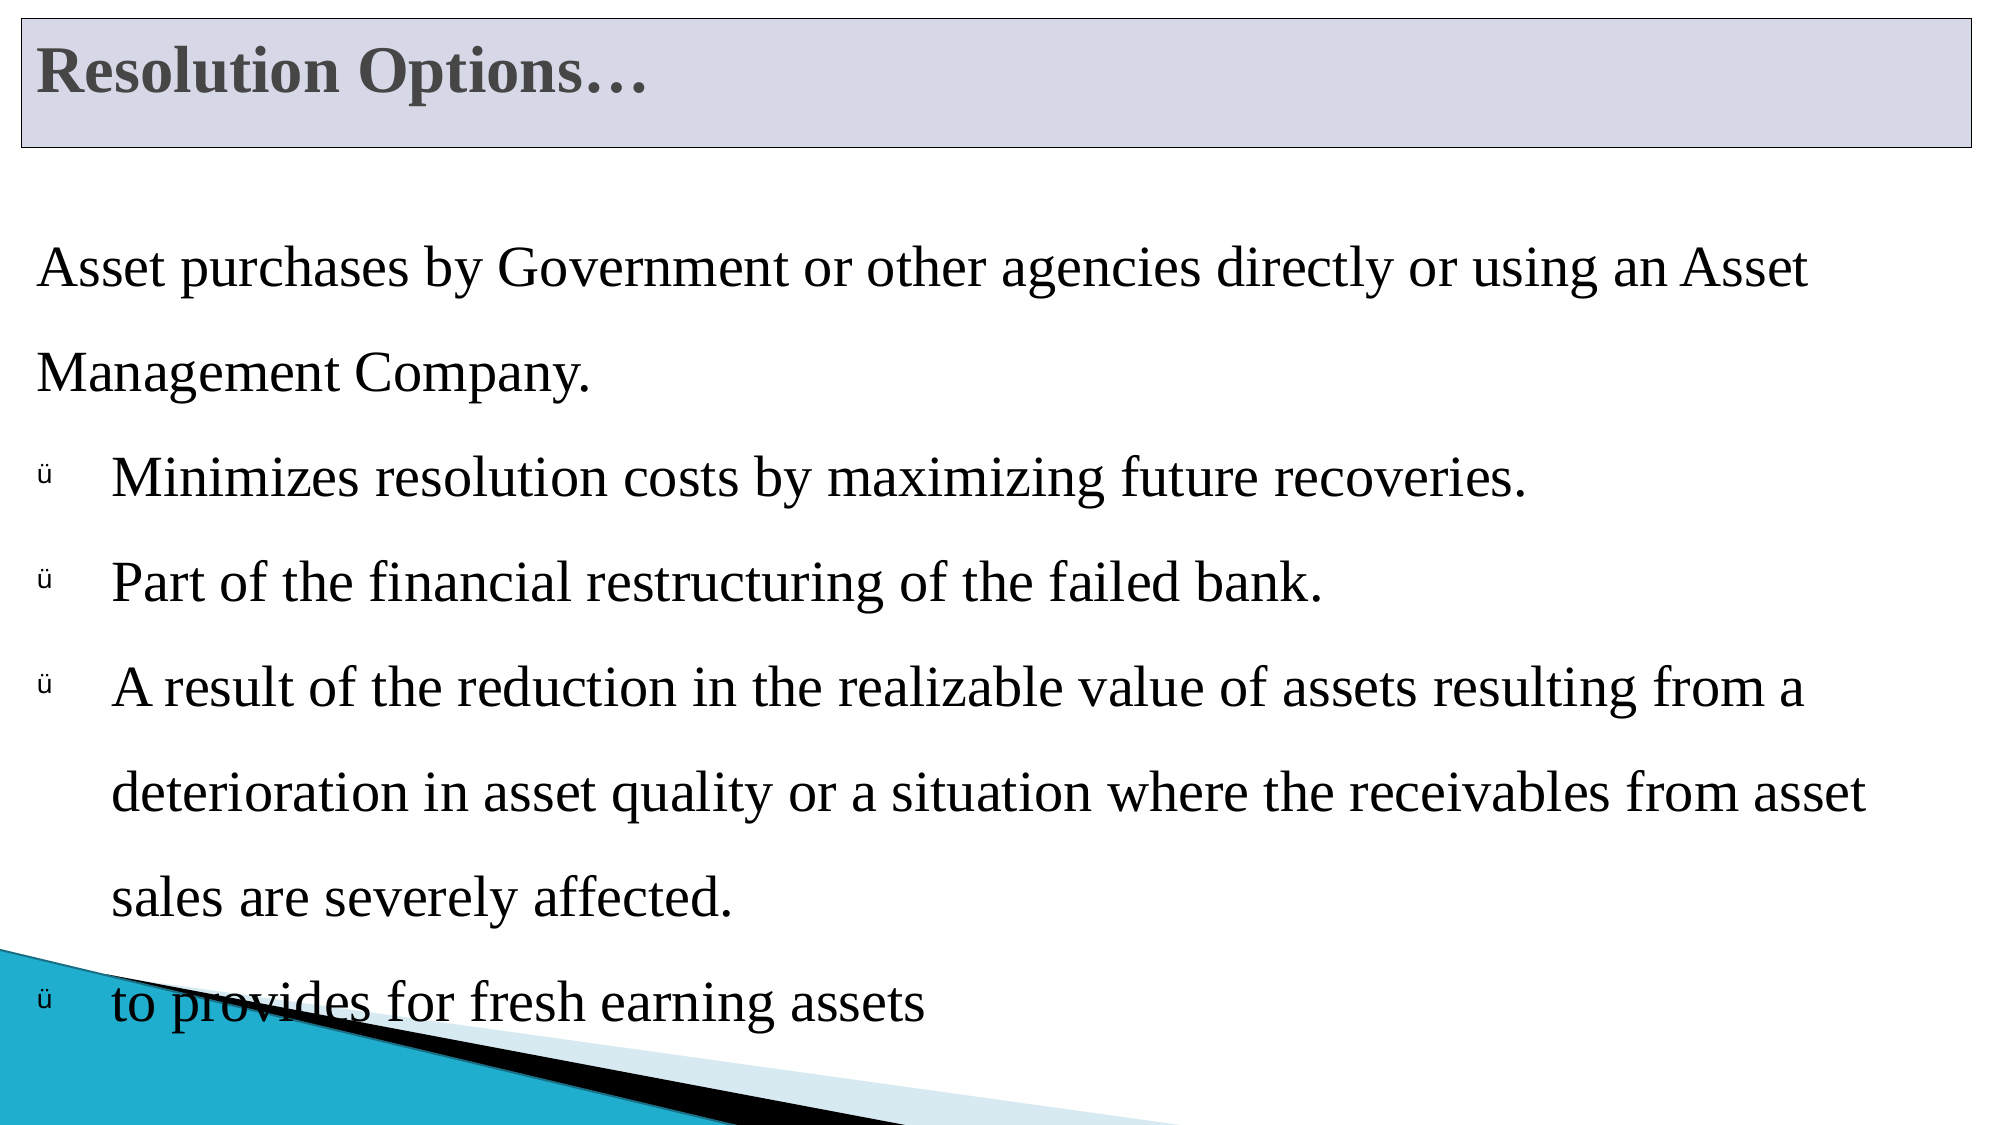

# Resolution Options…
Asset purchases by Government or other agencies directly or using an Asset Management Company.
Minimizes resolution costs by maximizing future recoveries.
Part of the financial restructuring of the failed bank.
A result of the reduction in the realizable value of assets resulting from a deterioration in asset quality or a situation where the receivables from asset sales are severely affected.
to provides for fresh earning assets